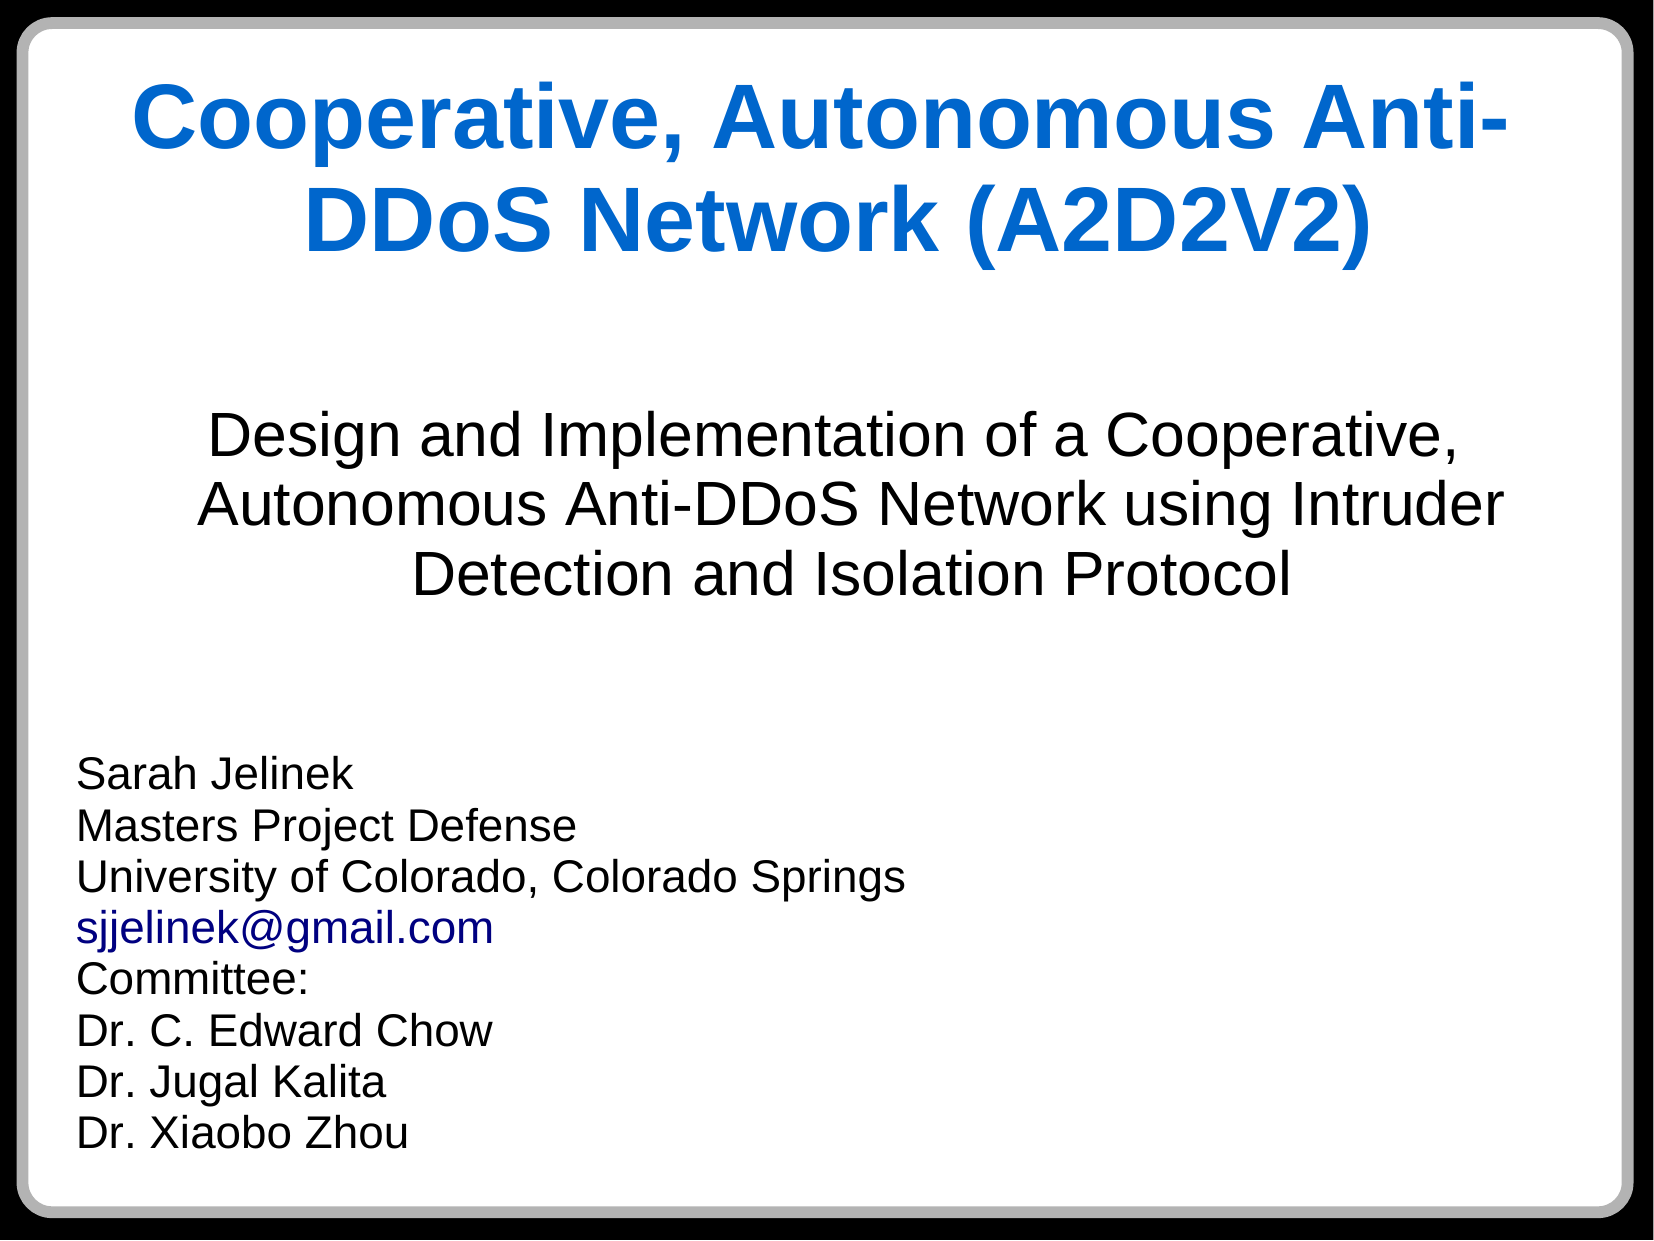

# Cooperative, Autonomous Anti-DDoS Network (A2D2V2)
Design and Implementation of a Cooperative, Autonomous Anti-DDoS Network using Intruder Detection and Isolation Protocol
Sarah Jelinek
Masters Project Defense
University of Colorado, Colorado Springs
sjjelinek@gmail.com
Committee:
Dr. C. Edward Chow
Dr. Jugal Kalita
Dr. Xiaobo Zhou